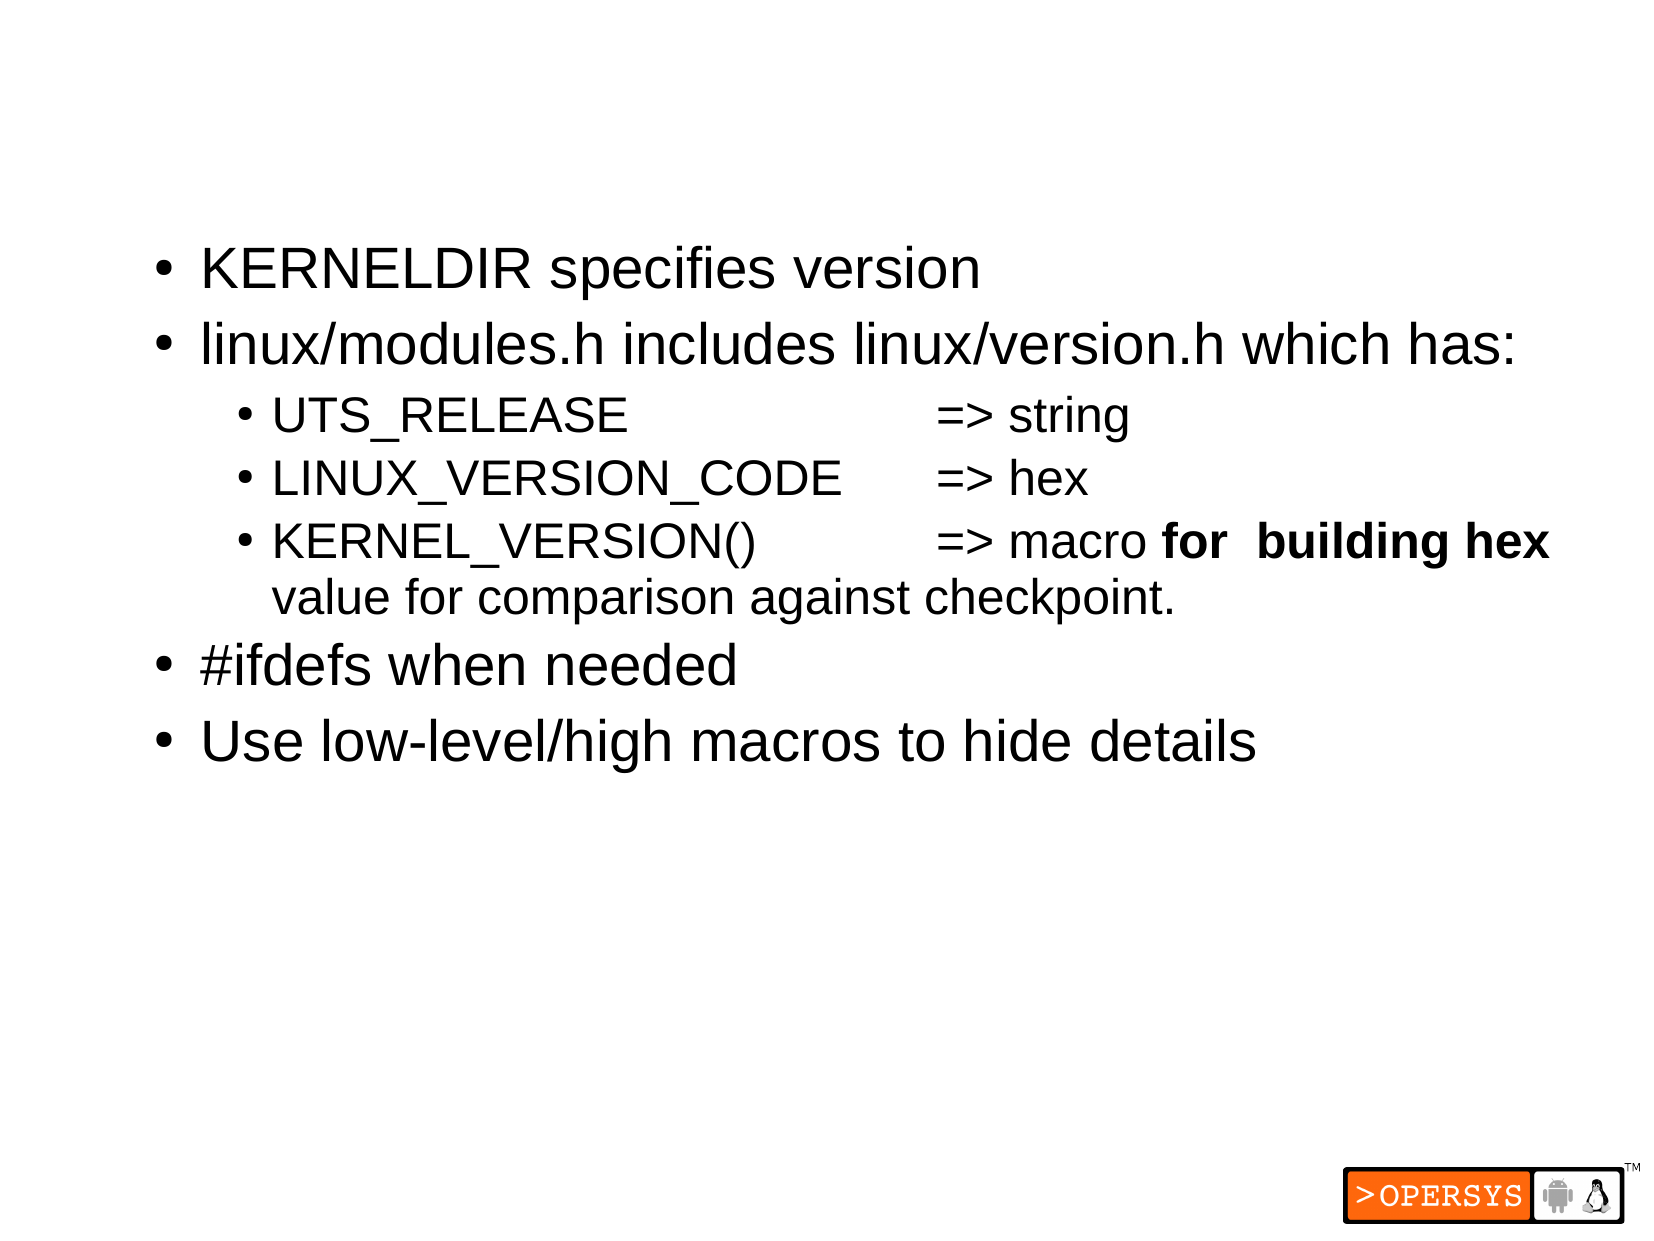

# KERNELDIR specifies version
linux/modules.h includes linux/version.h which has:
UTS_RELEASE 			=> string
LINUX_VERSION_CODE 	=> hex
KERNEL_VERSION() 		=> macro for building hex value for comparison against checkpoint.
#ifdefs when needed
Use low-level/high macros to hide details